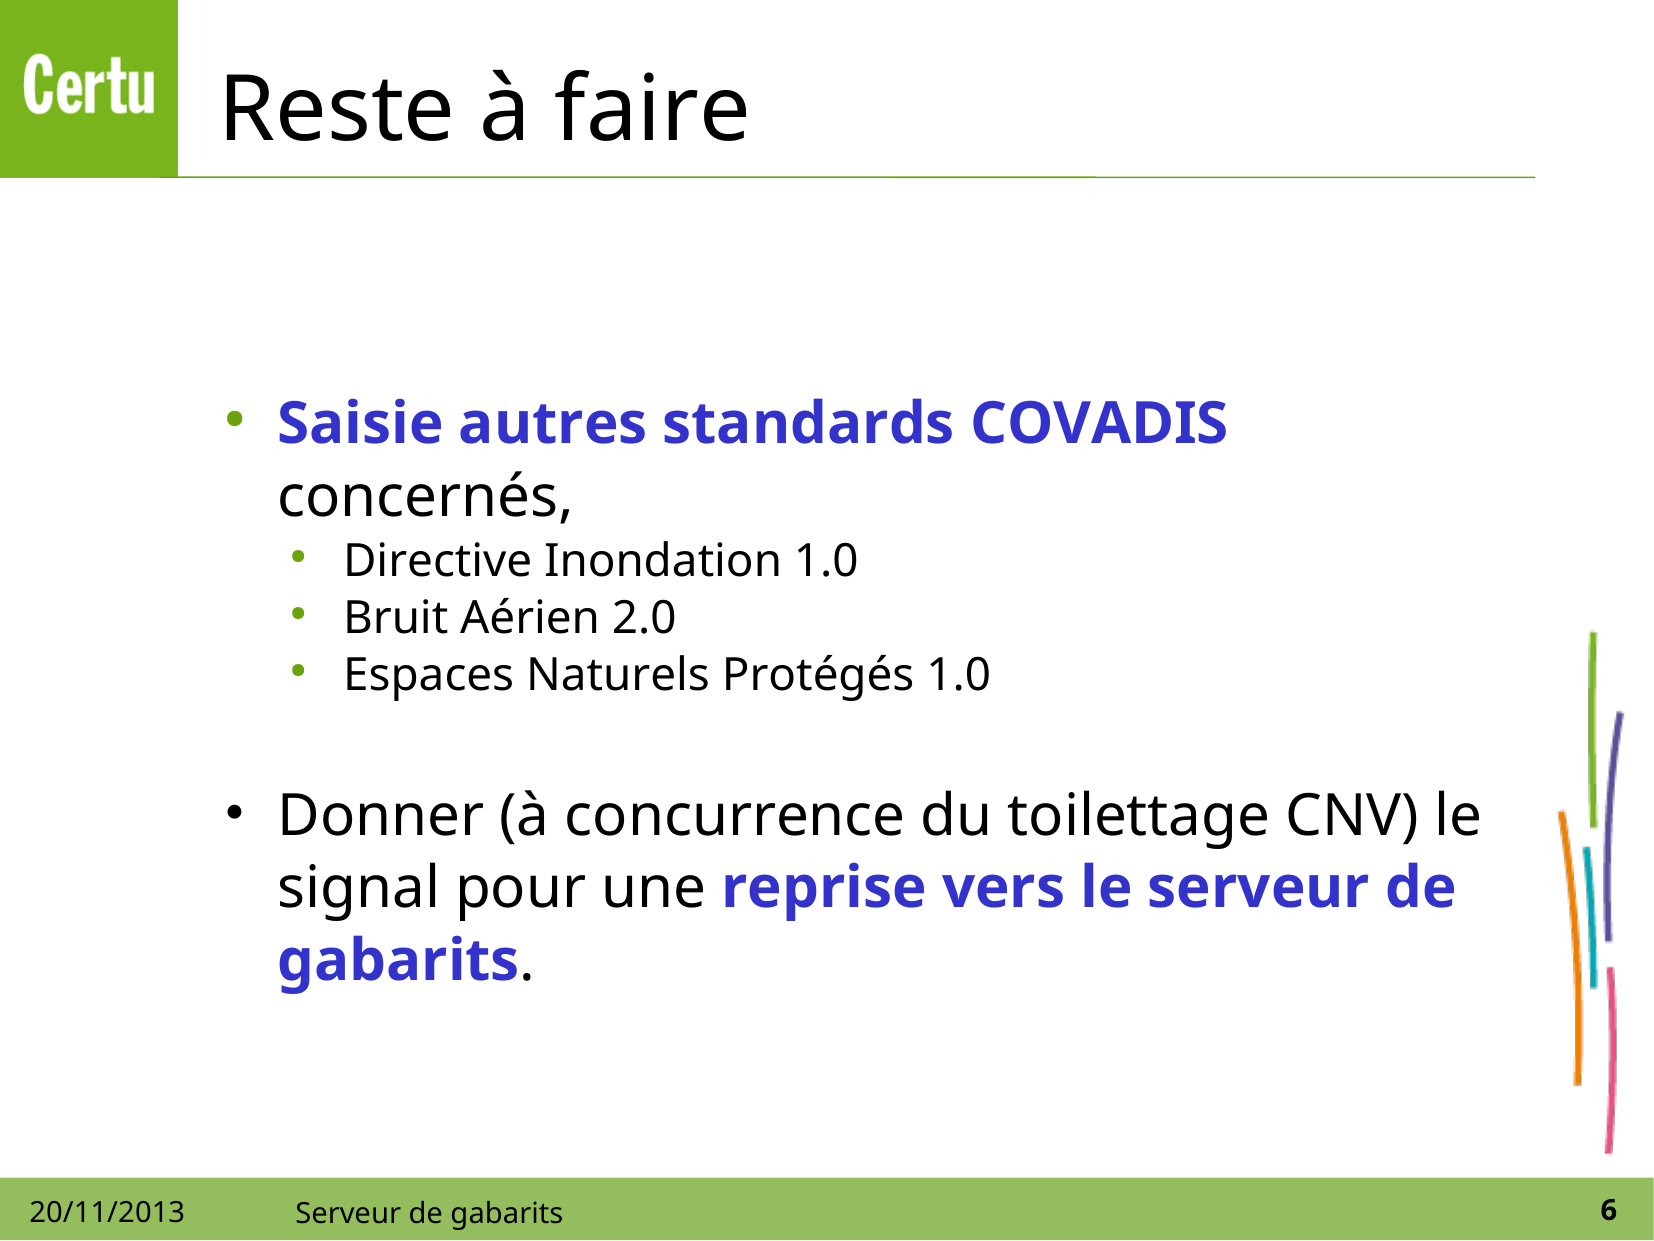

# Reste à faire
Saisie autres standards COVADIS concernés,
Directive Inondation 1.0
Bruit Aérien 2.0
Espaces Naturels Protégés 1.0
Donner (à concurrence du toilettage CNV) le signal pour une reprise vers le serveur de gabarits.
20/11/2013
Serveur de gabarits